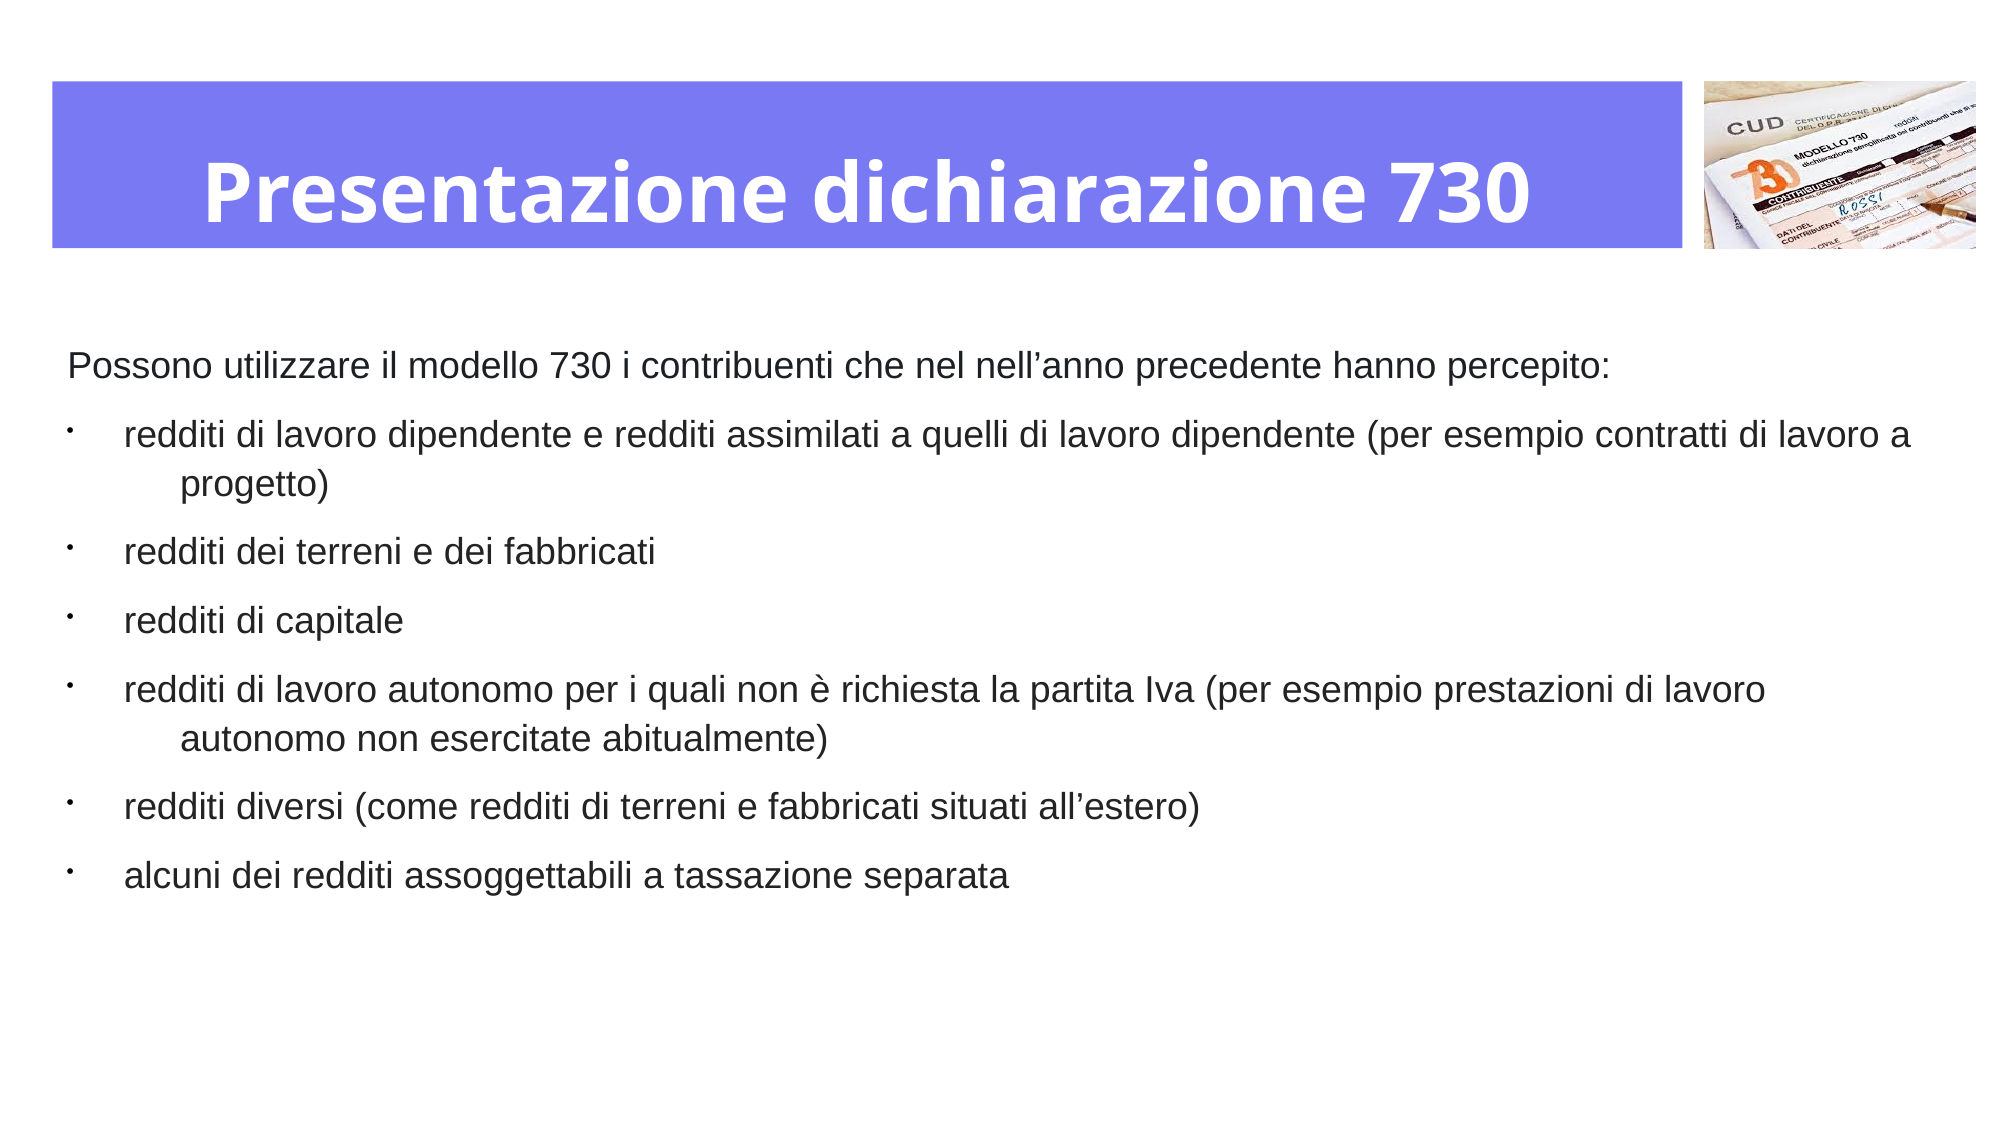

Presentazione dichiarazione 730
# Possono utilizzare il modello 730 i contribuenti che nel nell’anno precedente hanno percepito:
redditi di lavoro dipendente e redditi assimilati a quelli di lavoro dipendente (per esempio contratti di lavoro a progetto)
redditi dei terreni e dei fabbricati
redditi di capitale
redditi di lavoro autonomo per i quali non è richiesta la partita Iva (per esempio prestazioni di lavoro autonomo non esercitate abitualmente)
redditi diversi (come redditi di terreni e fabbricati situati all’estero)
alcuni dei redditi assoggettabili a tassazione separata